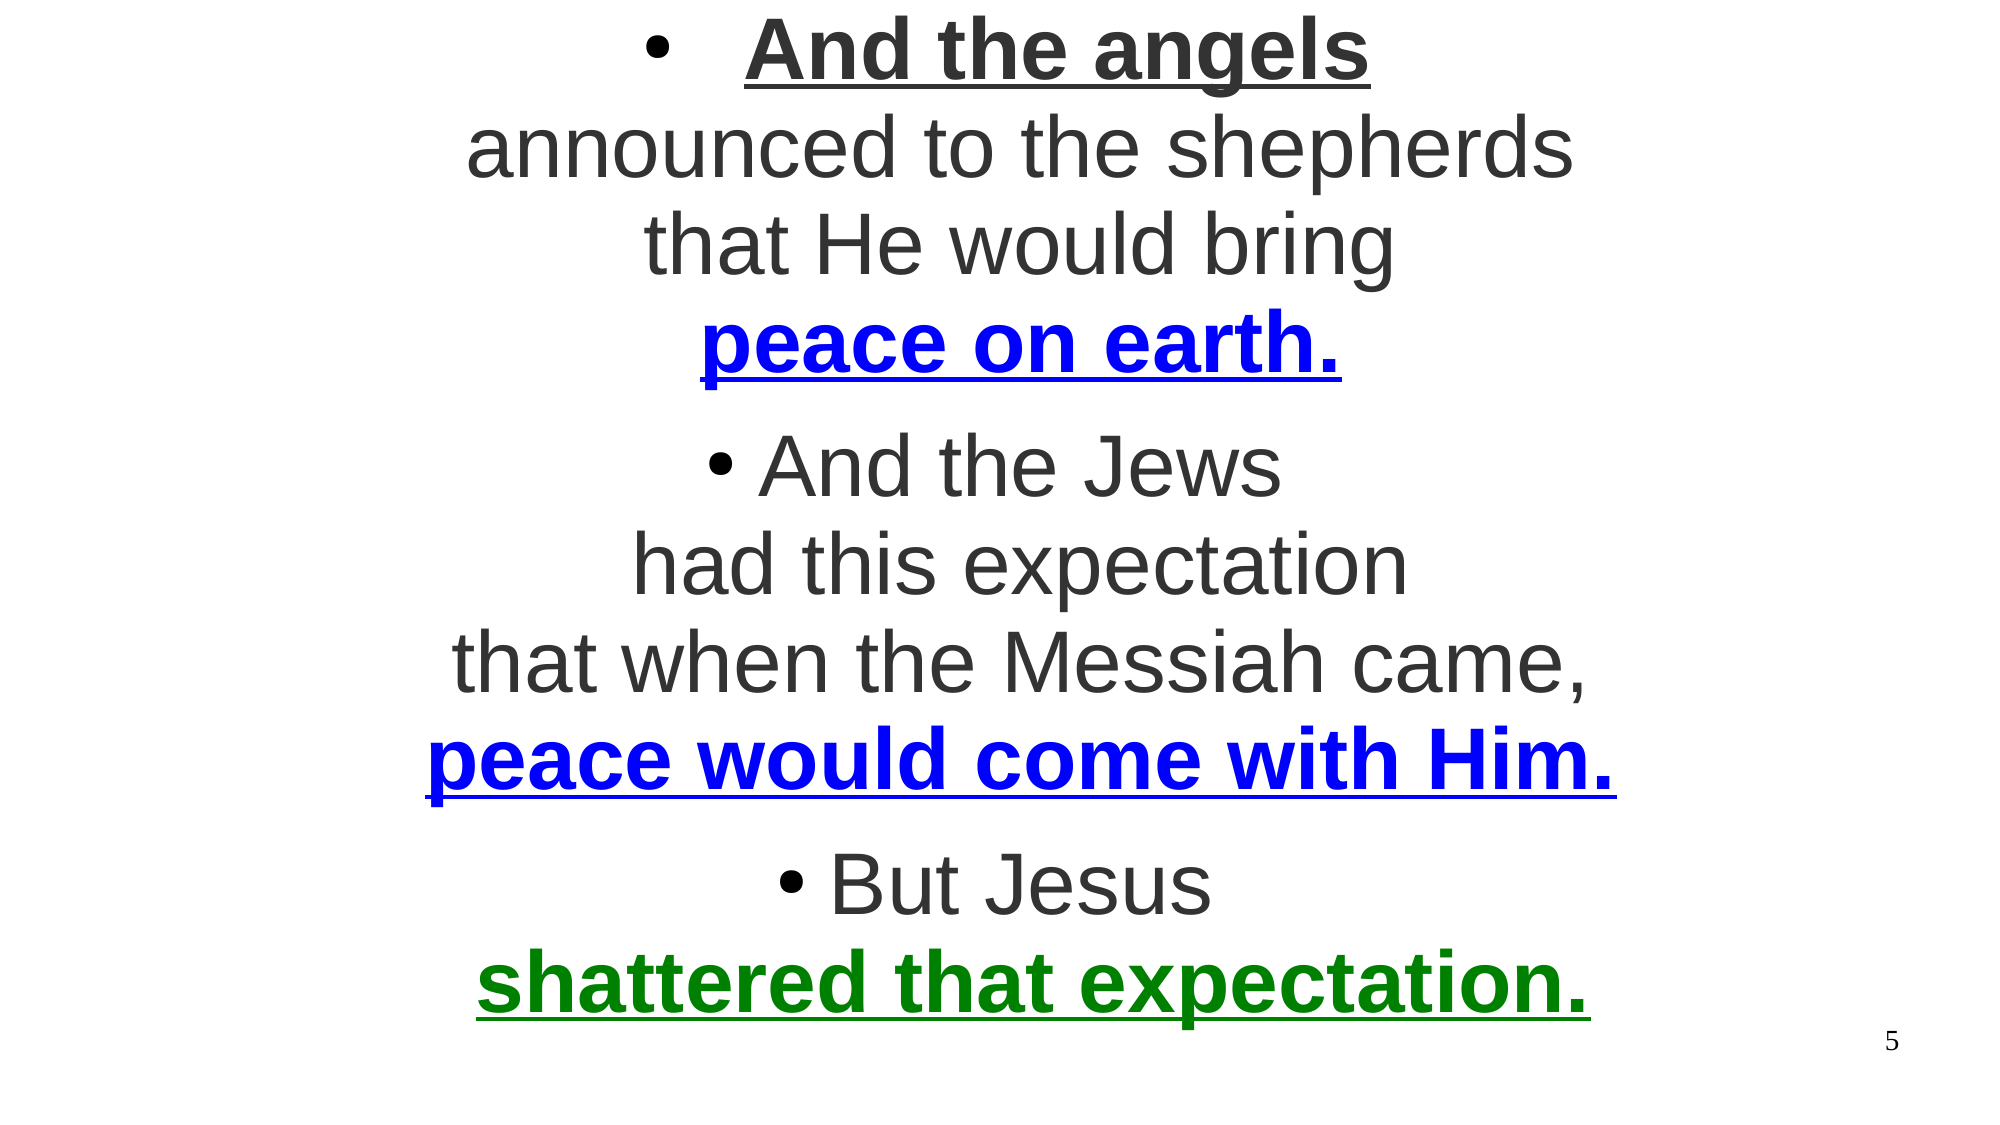

# And the angels announced to the shepherds that He would bring peace on earth.
And the Jews
had this expectation
that when the Messiah came,
peace would come with Him.
But Jesus
shattered that expectation.
5